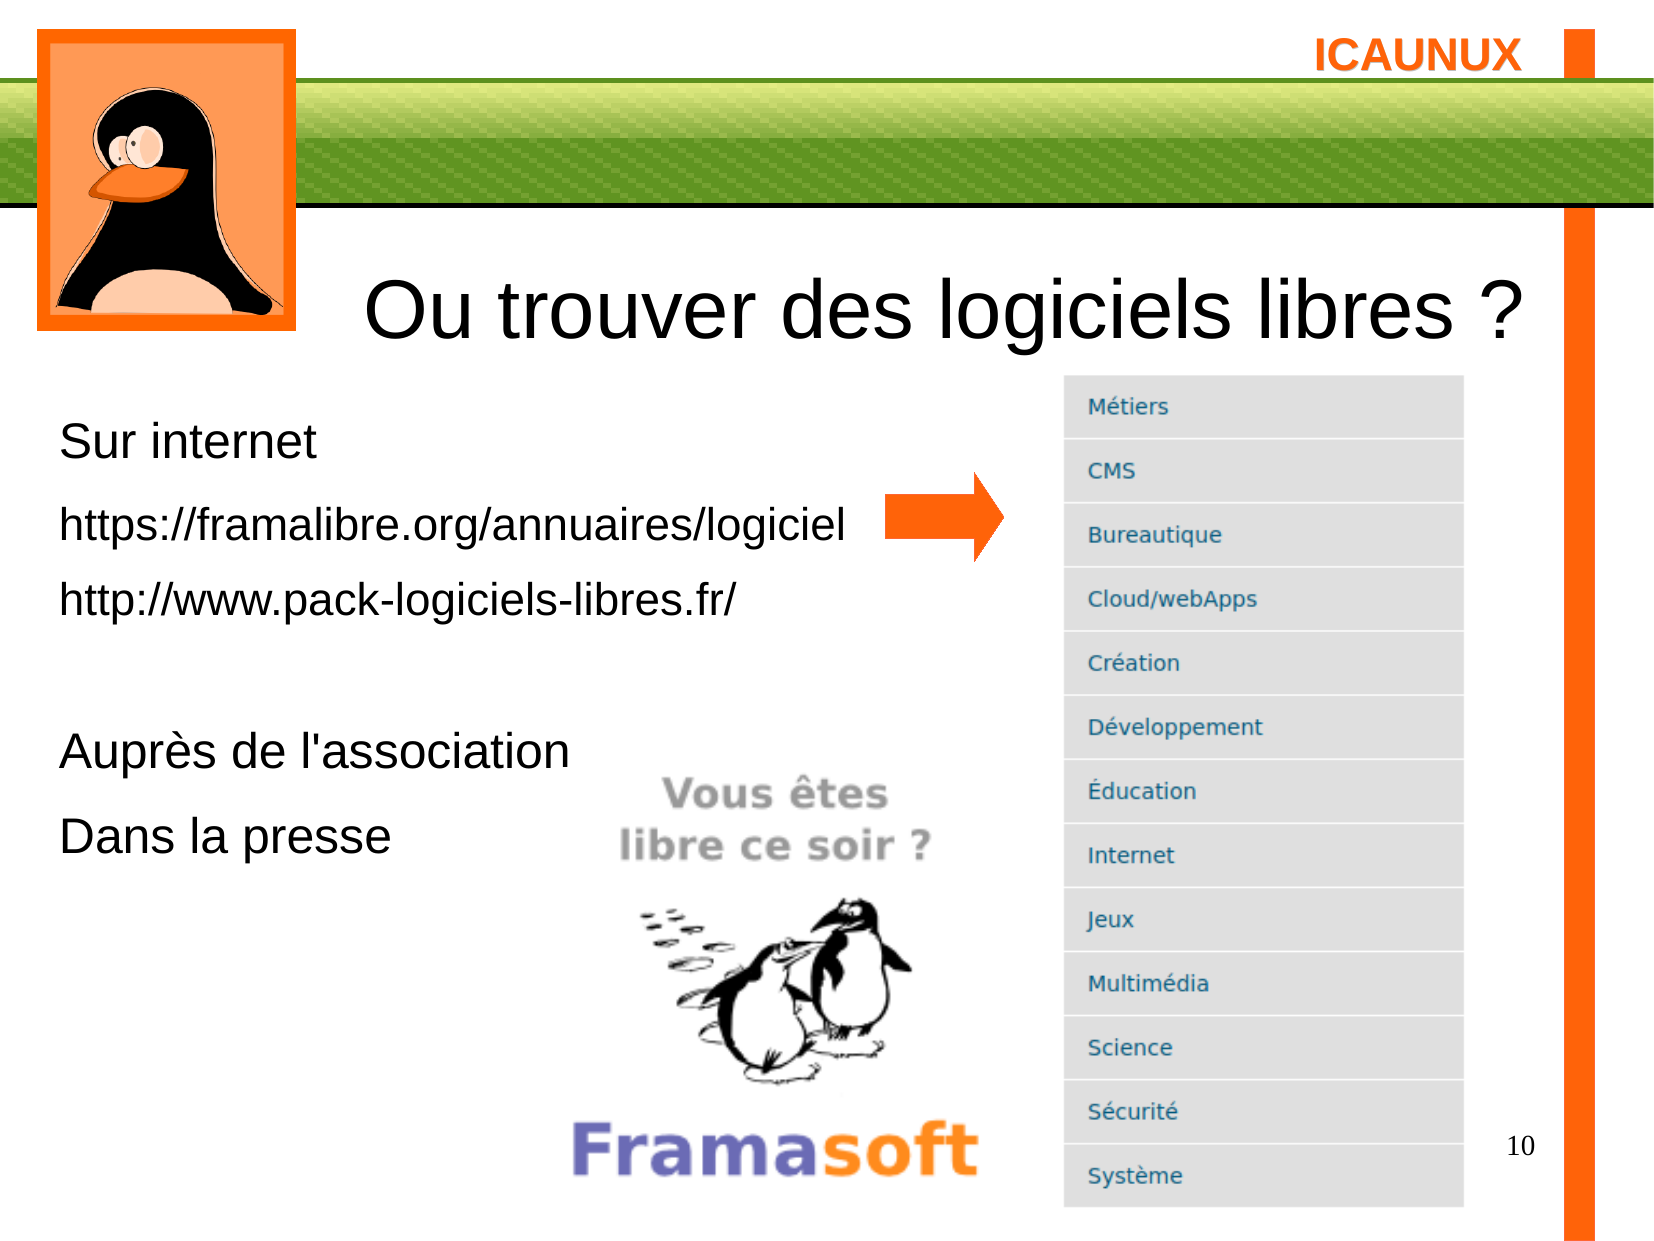

# Ou trouver des logiciels libres ?
Sur internet
https://framalibre.org/annuaires/logiciel
http://www.pack-logiciels-libres.fr/
Auprès de l'association
Dans la presse
10